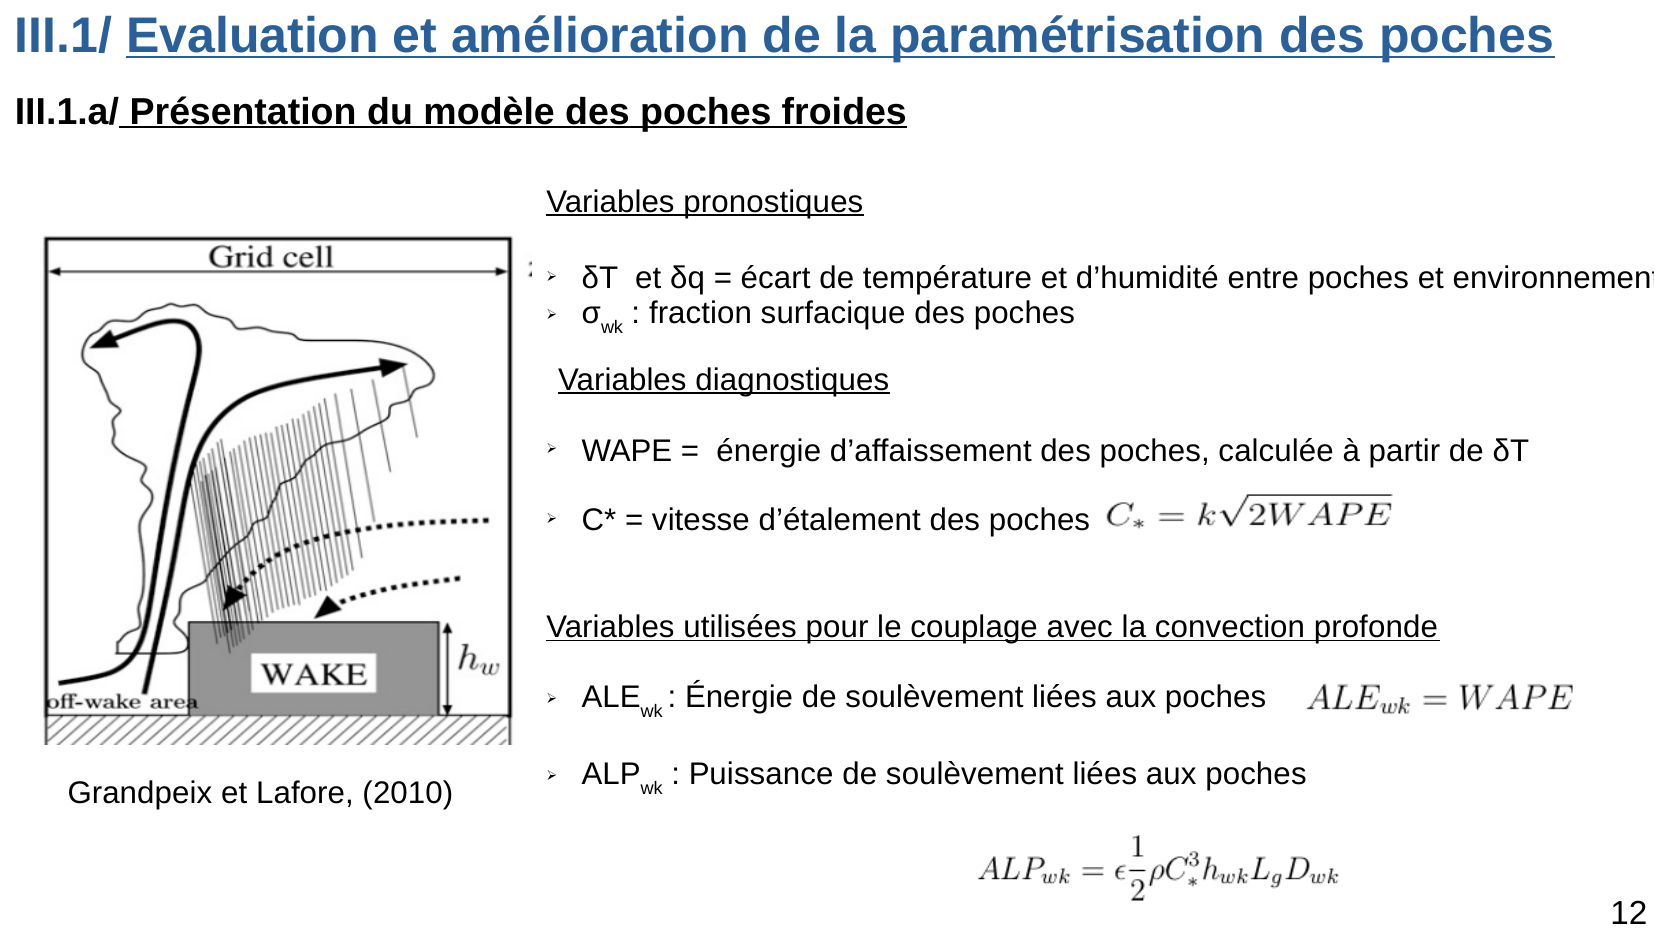

III.1/ Evaluation et amélioration de la paramétrisation des poches
III.1.a/ Présentation du modèle des poches froides
Variables pronostiques
δT et δq = écart de température et d’humidité entre poches et environnement
σwk : fraction surfacique des poches
Variables diagnostiques
WAPE = énergie d’affaissement des poches, calculée à partir de δT
C* = vitesse d’étalement des poches
Variables utilisées pour le couplage avec la convection profonde
ALEwk : Énergie de soulèvement liées aux poches
ALPwk : Puissance de soulèvement liées aux poches
 Grandpeix et Lafore, (2010)
12